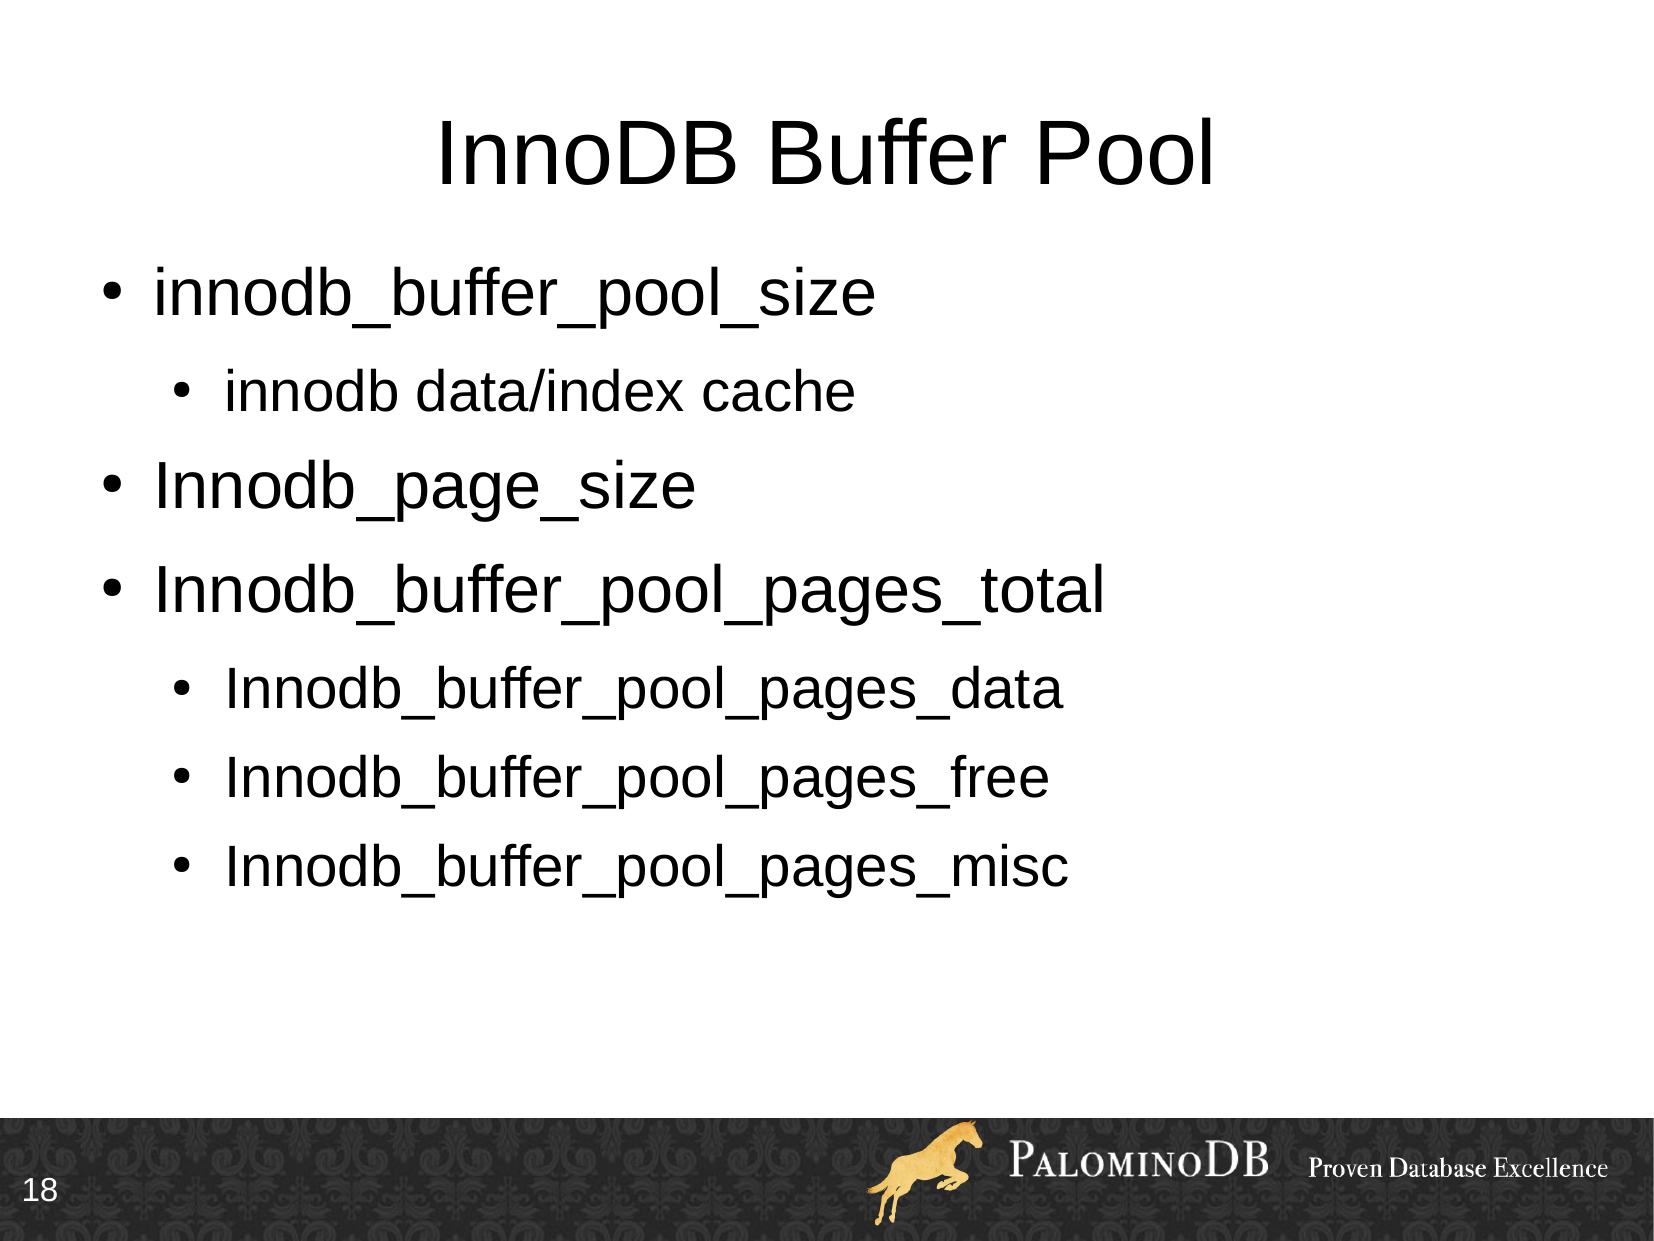

# InnoDB Buffer Pool
innodb_buffer_pool_size
innodb data/index cache
Innodb_page_size
Innodb_buffer_pool_pages_total
Innodb_buffer_pool_pages_data
Innodb_buffer_pool_pages_free
Innodb_buffer_pool_pages_misc